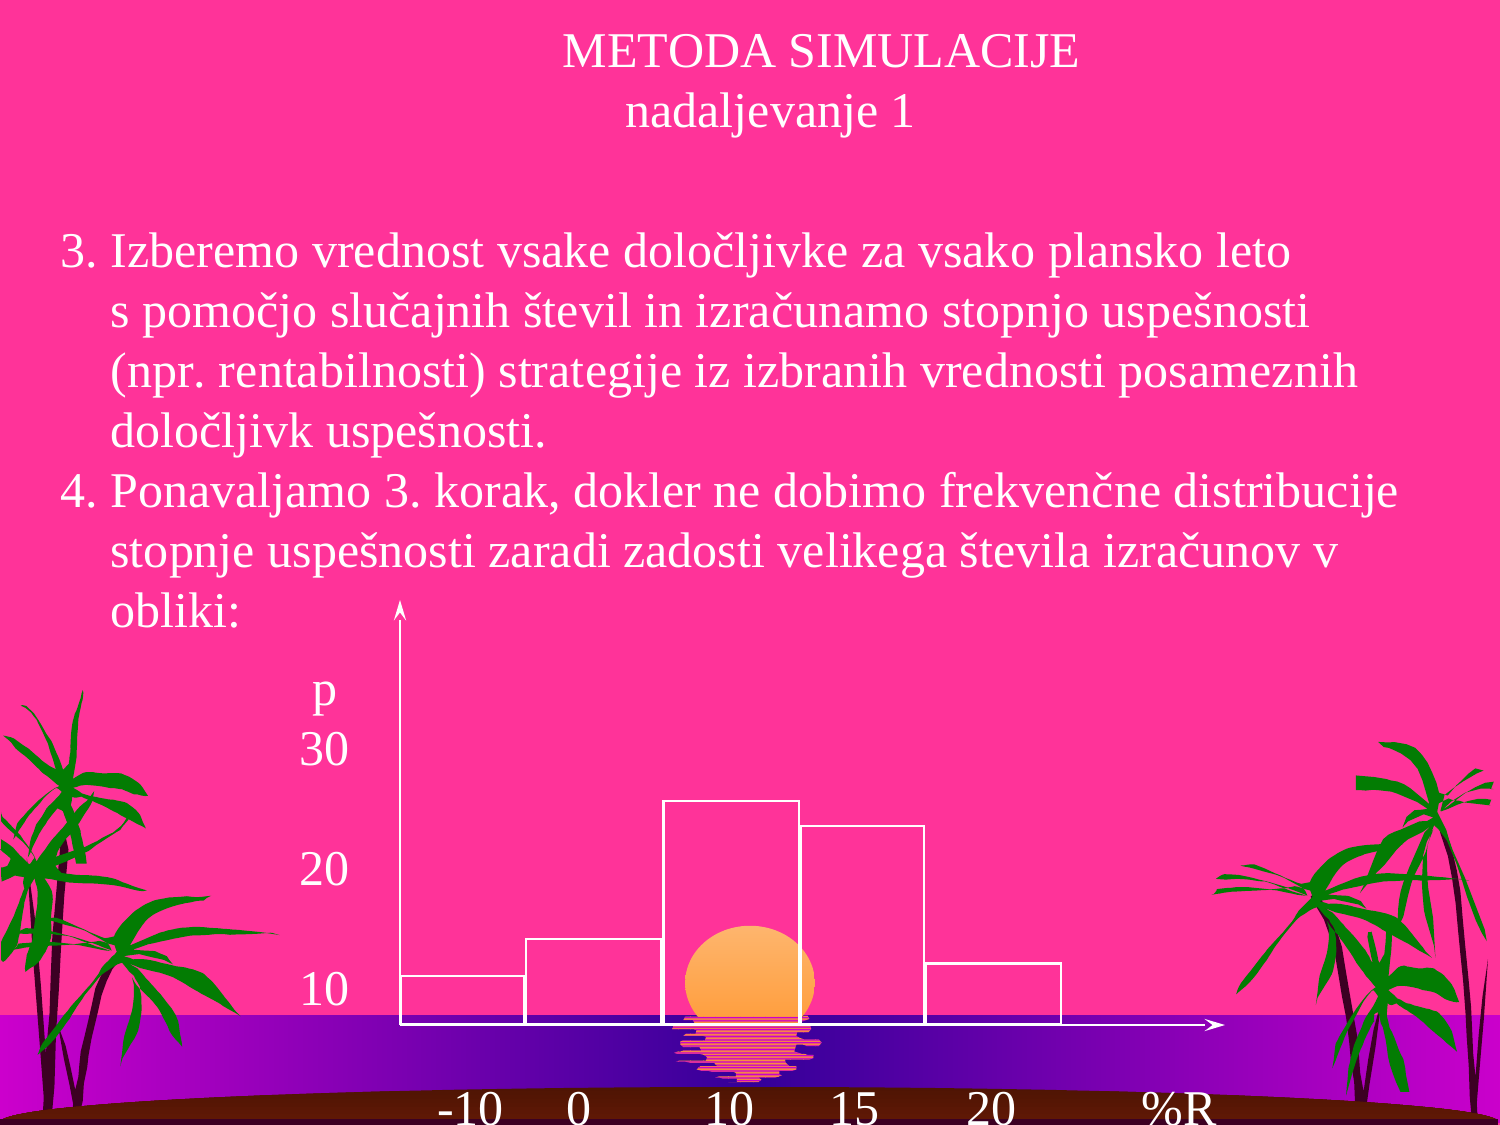

METODA SIMULACIJE
 nadaljevanje 1
3. Izberemo vrednost vsake določljivke za vsako plansko leto
 s pomočjo slučajnih števil in izračunamo stopnjo uspešnosti
 (npr. rentabilnosti) strategije iz izbranih vrednosti posameznih
 določljivk uspešnosti.
4. Ponavaljamo 3. korak, dokler ne dobimo frekvenčne distribucije
 stopnje uspešnosti zaradi zadosti velikega števila izračunov v
 obliki:
 p
 30
 20
 10
 -10 0 10 15 20 %R